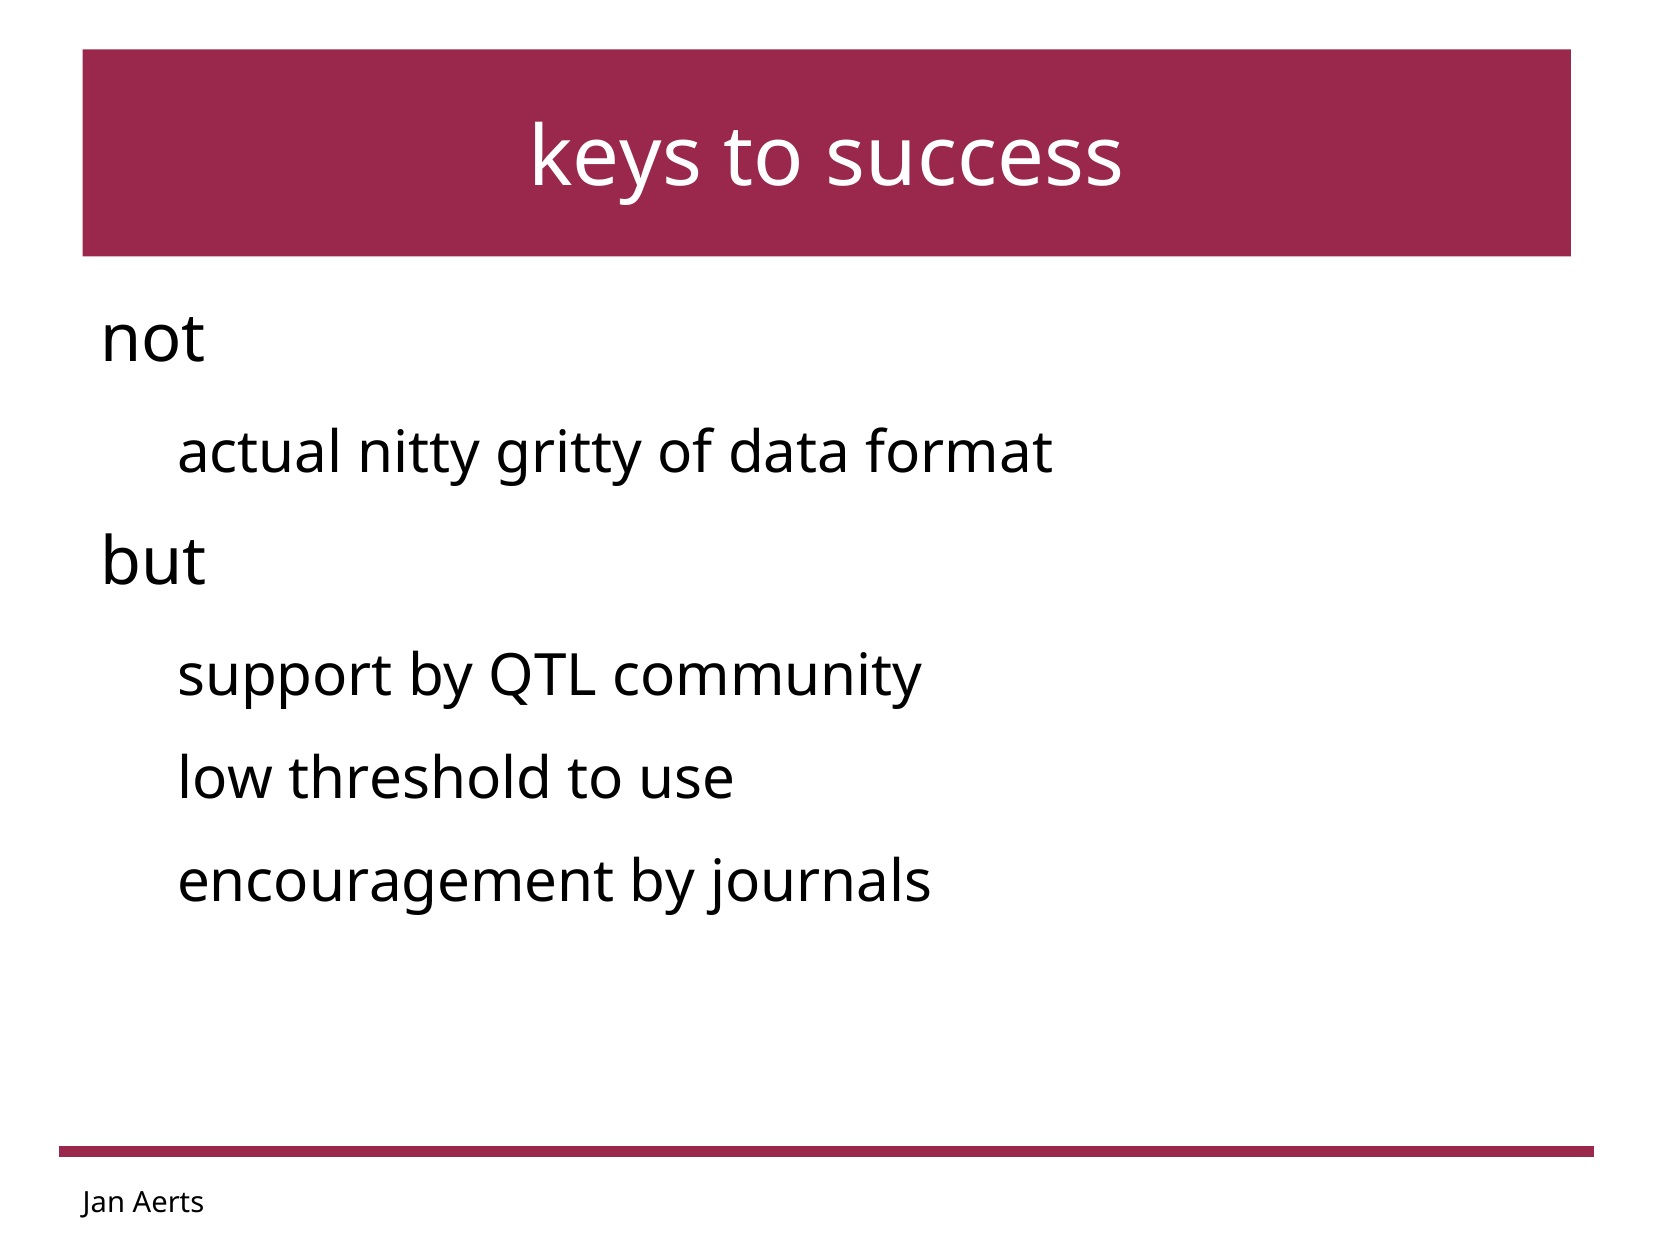

# keys to success
not
actual nitty gritty of data format
but
support by QTL community
low threshold to use
encouragement by journals